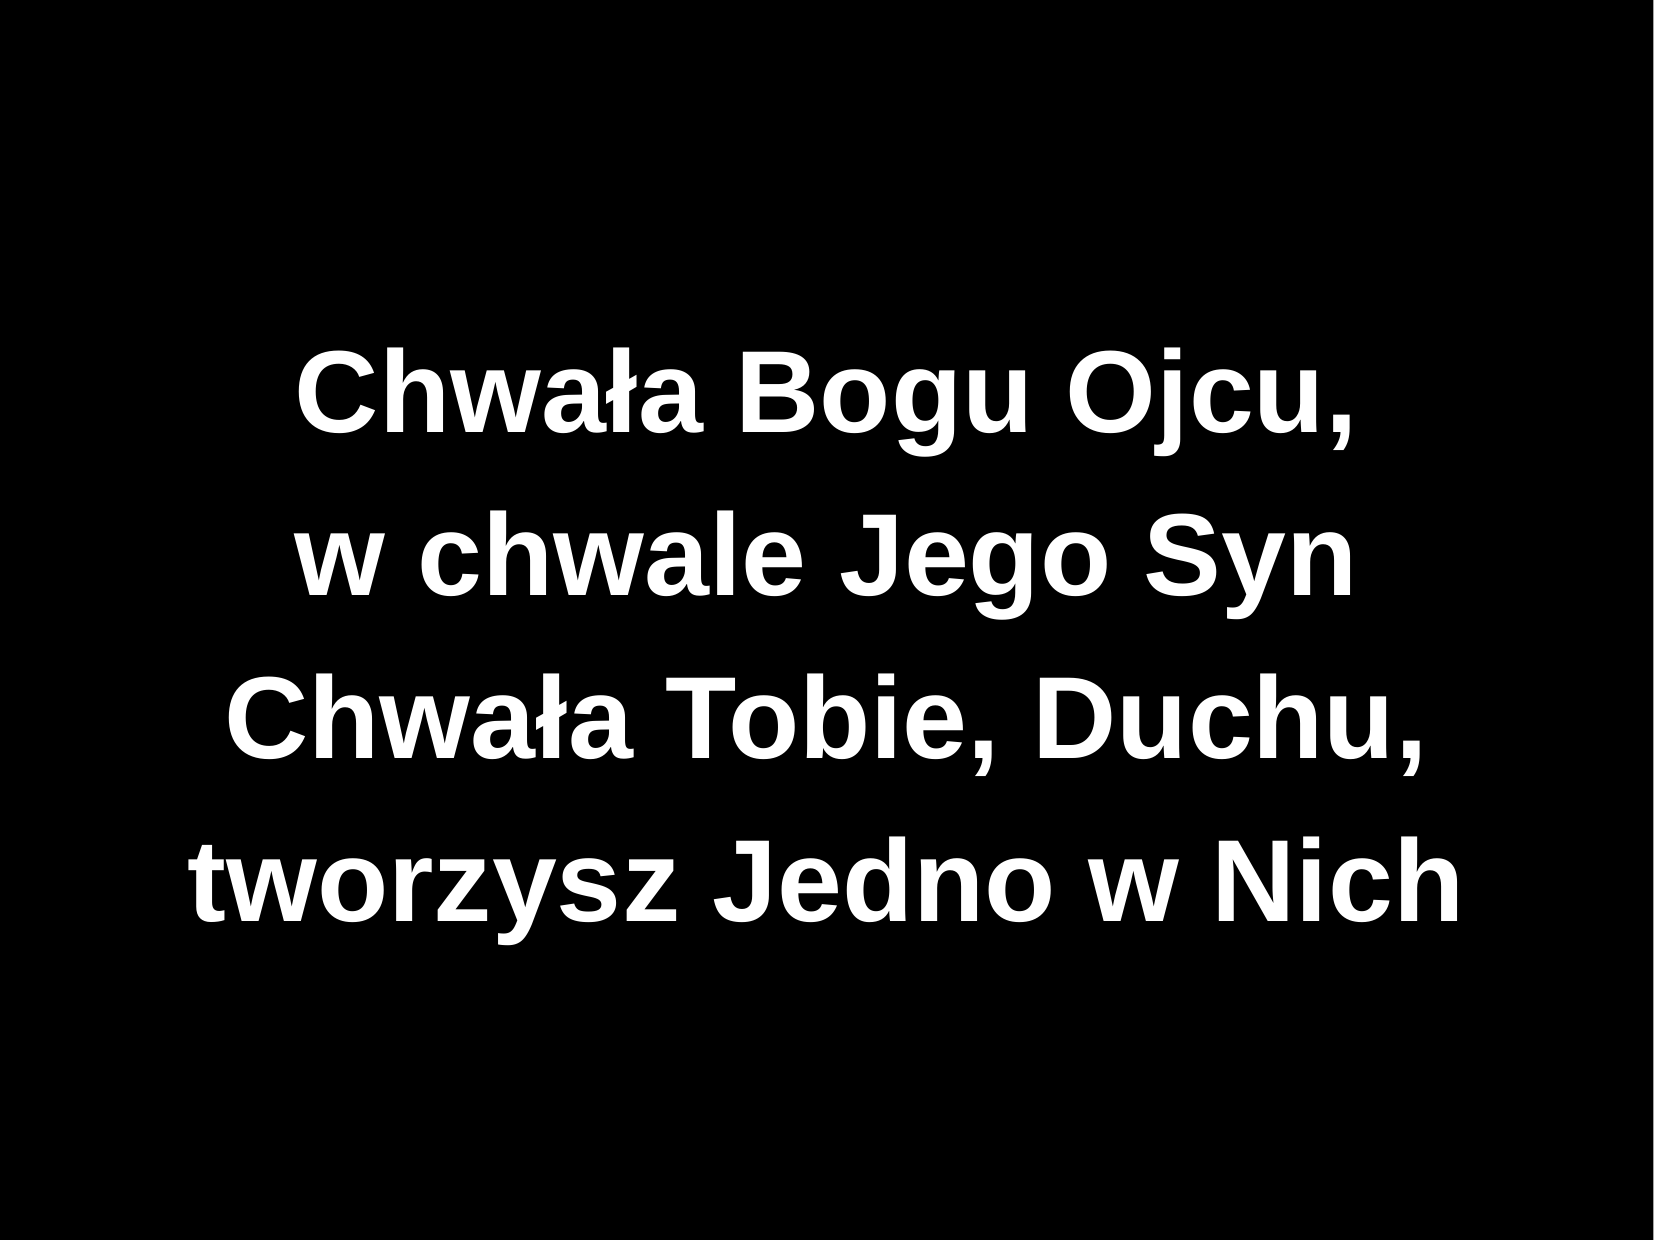

# Chwała Bogu Ojcu,
w chwale Jego Syn
Chwała Tobie, Duchu,
tworzysz Jedno w Nich